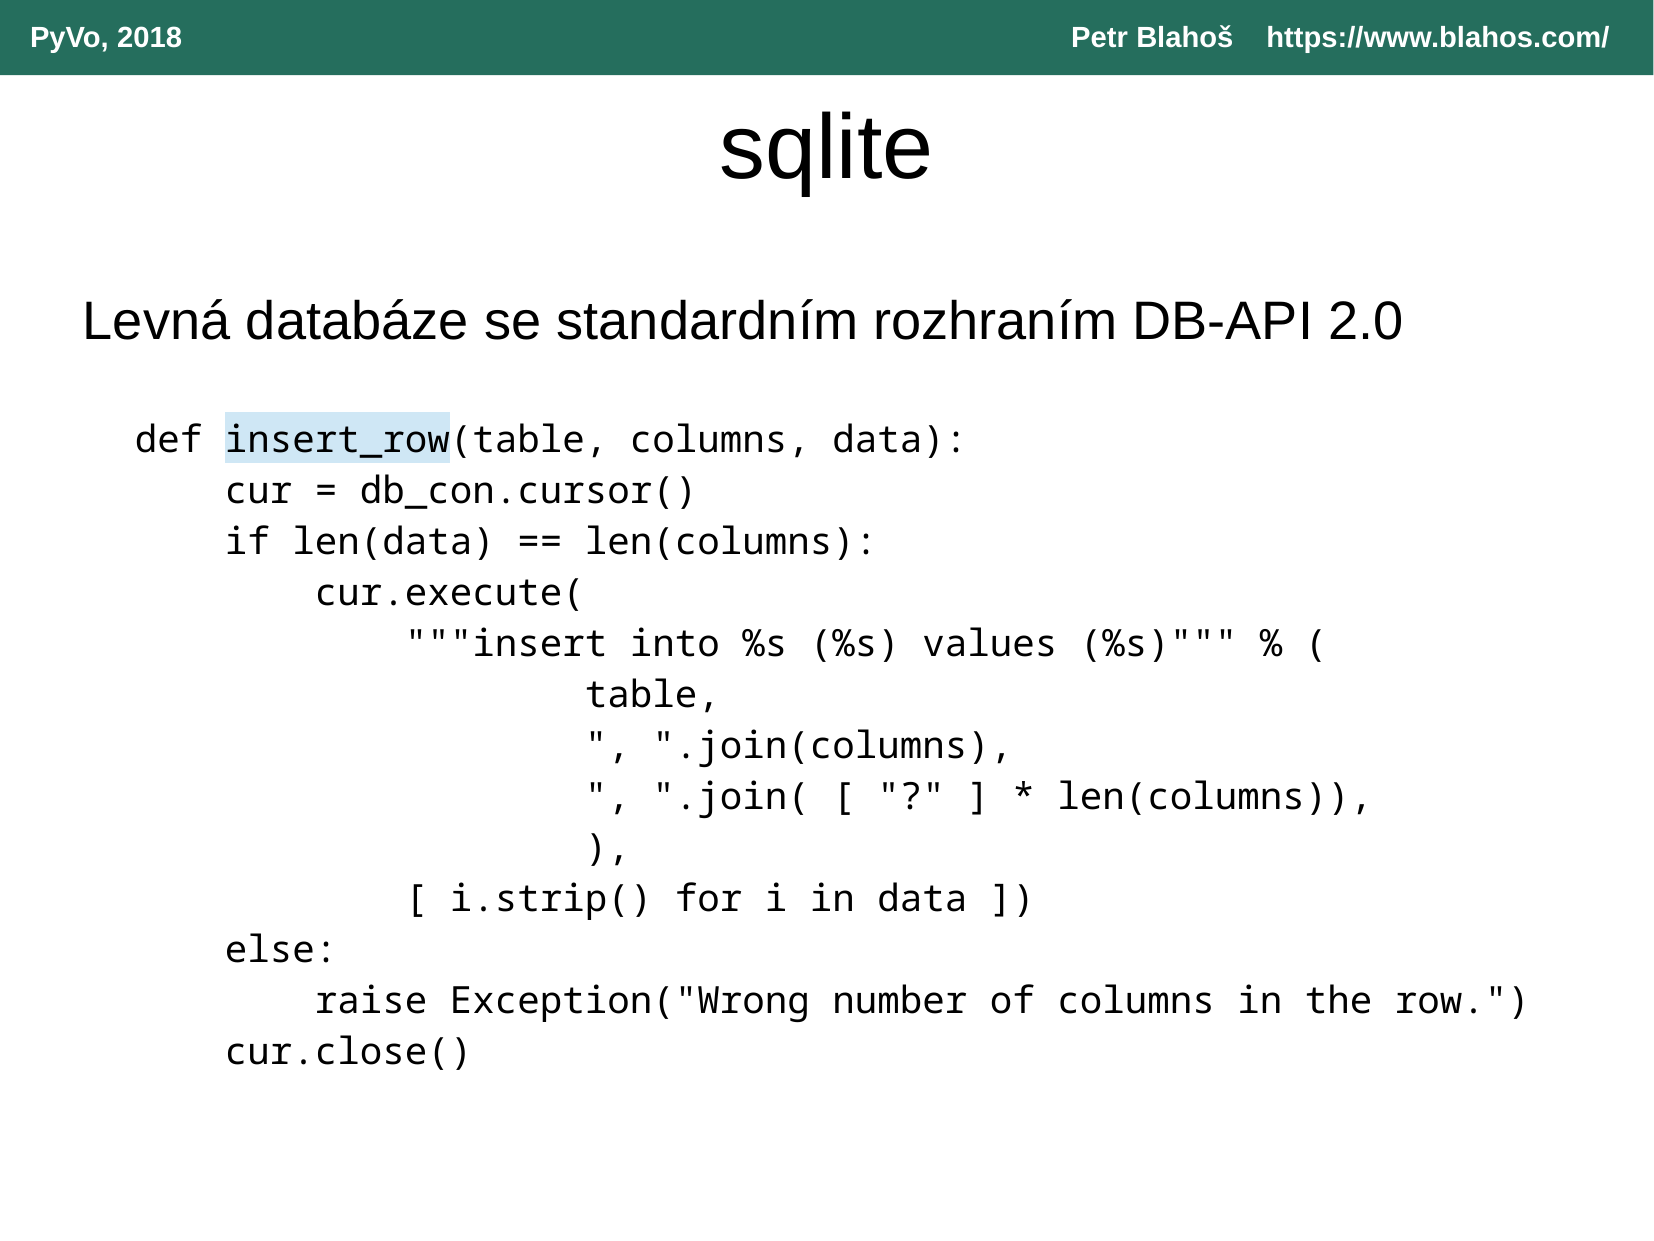

# sqlite
Levná databáze se standardním rozhraním DB-API 2.0
def insert_row(table, columns, data):
 cur = db_con.cursor()
 if len(data) == len(columns):
 cur.execute(
 """insert into %s (%s) values (%s)""" % (
 table,
 ", ".join(columns),
 ", ".join( [ "?" ] * len(columns)),
 ),
 [ i.strip() for i in data ])
 else:
 raise Exception("Wrong number of columns in the row.")
 cur.close()